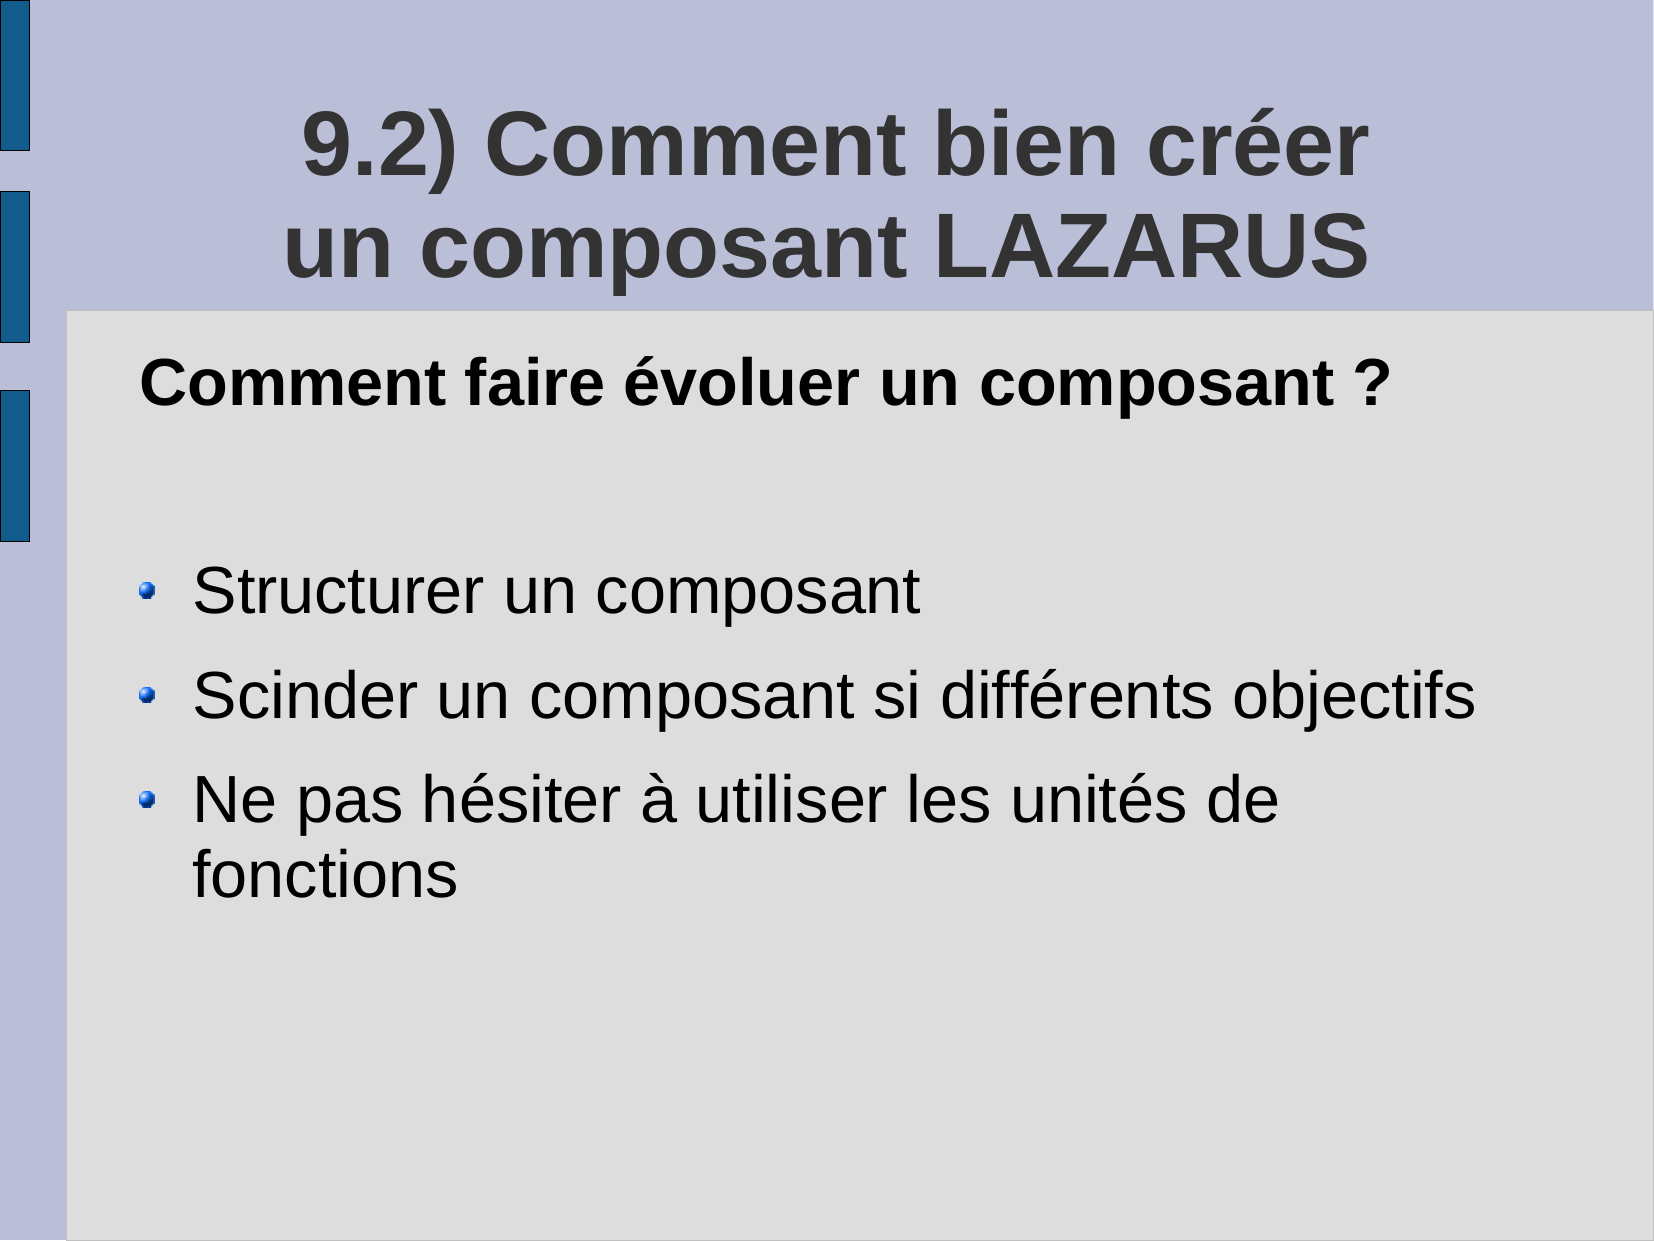

# 9.2) Comment bien créer un composant LAZARUS
Comment faire évoluer un composant ?
Structurer un composant
Scinder un composant si différents objectifs
Ne pas hésiter à utiliser les unités de fonctions